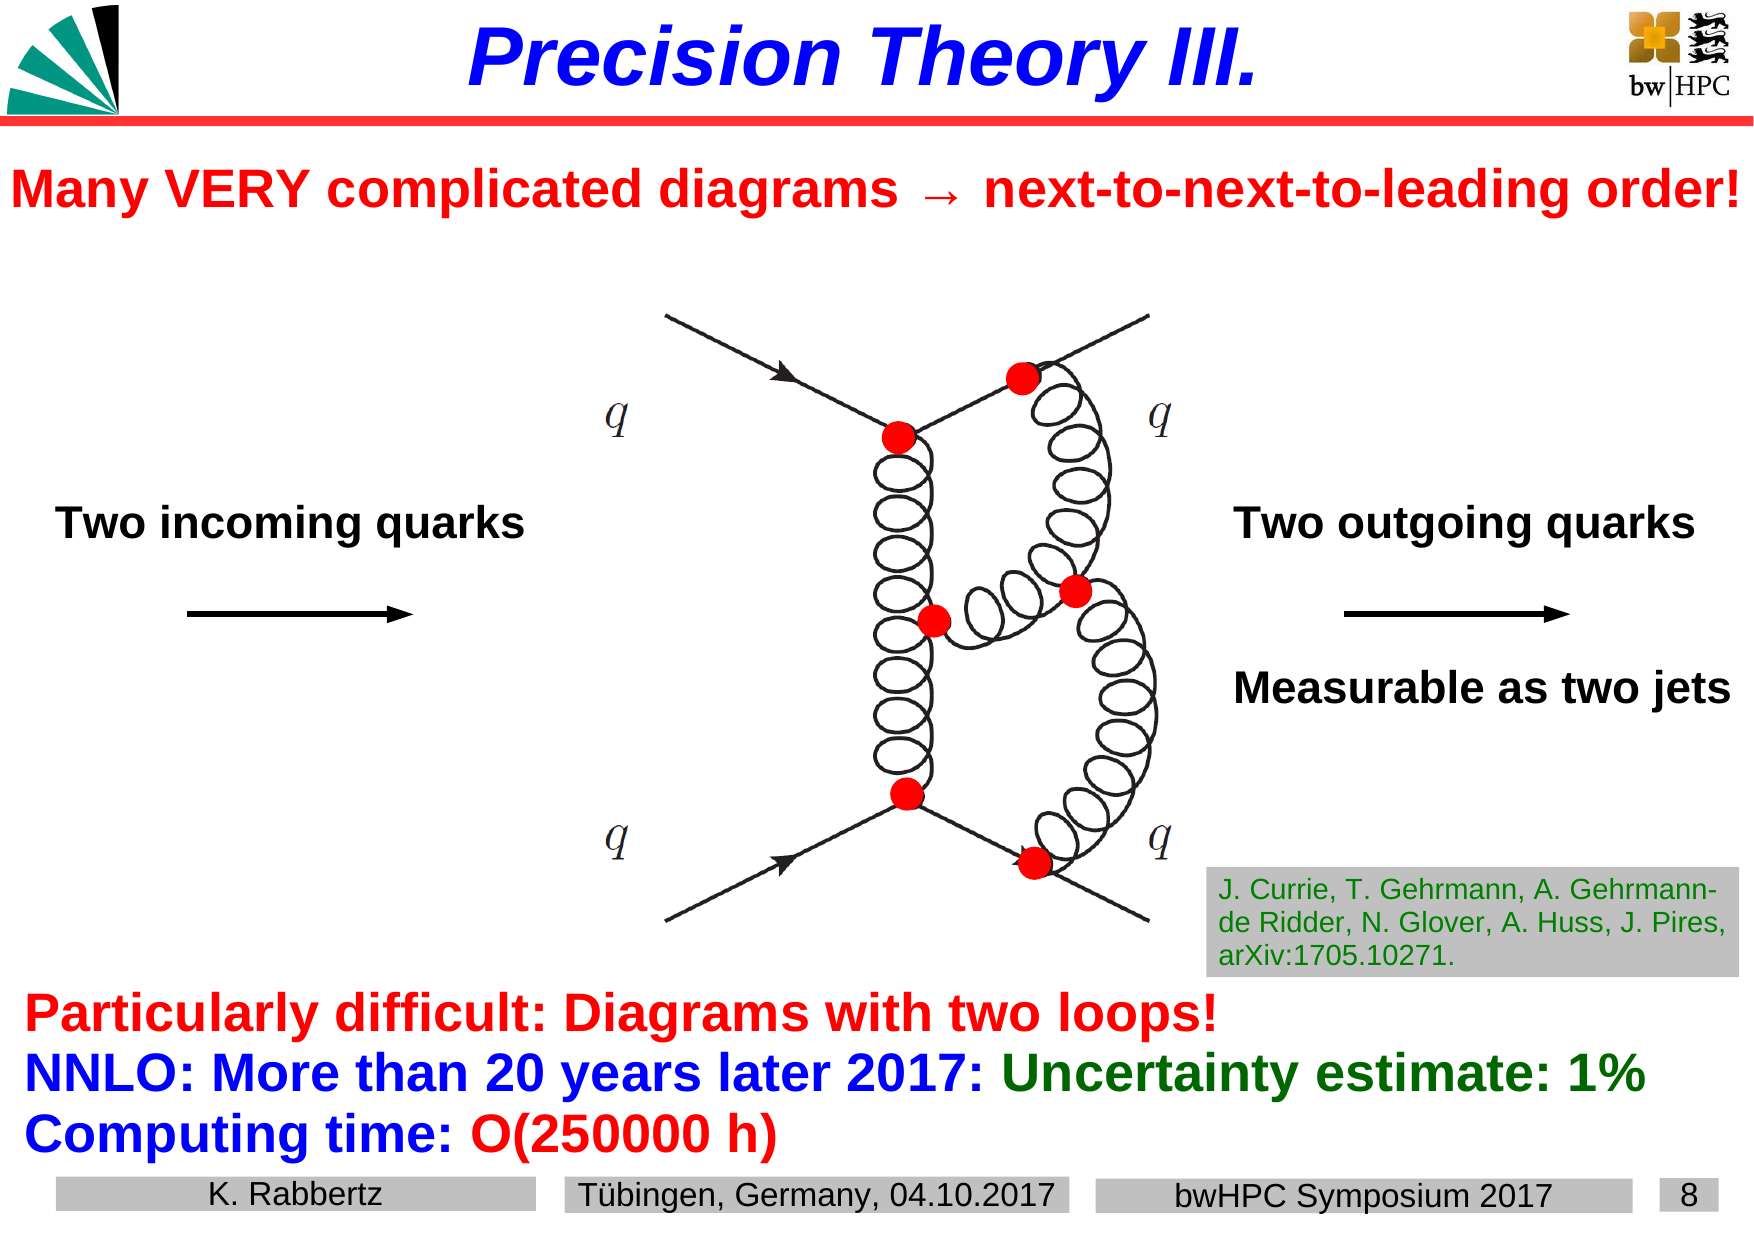

# Precision Theory III.
Many VERY complicated diagrams → next-to-next-to-leading order!
Two incoming quarks
Two outgoing quarks
Measurable as two jets
J. Currie, T. Gehrmann, A. Gehrmann-
de Ridder, N. Glover, A. Huss, J. Pires,
arXiv:1705.10271.
Particularly difficult: Diagrams with two loops!
NNLO: More than 20 years later 2017: Uncertainty estimate: 1%
Computing time: O(250000 h)